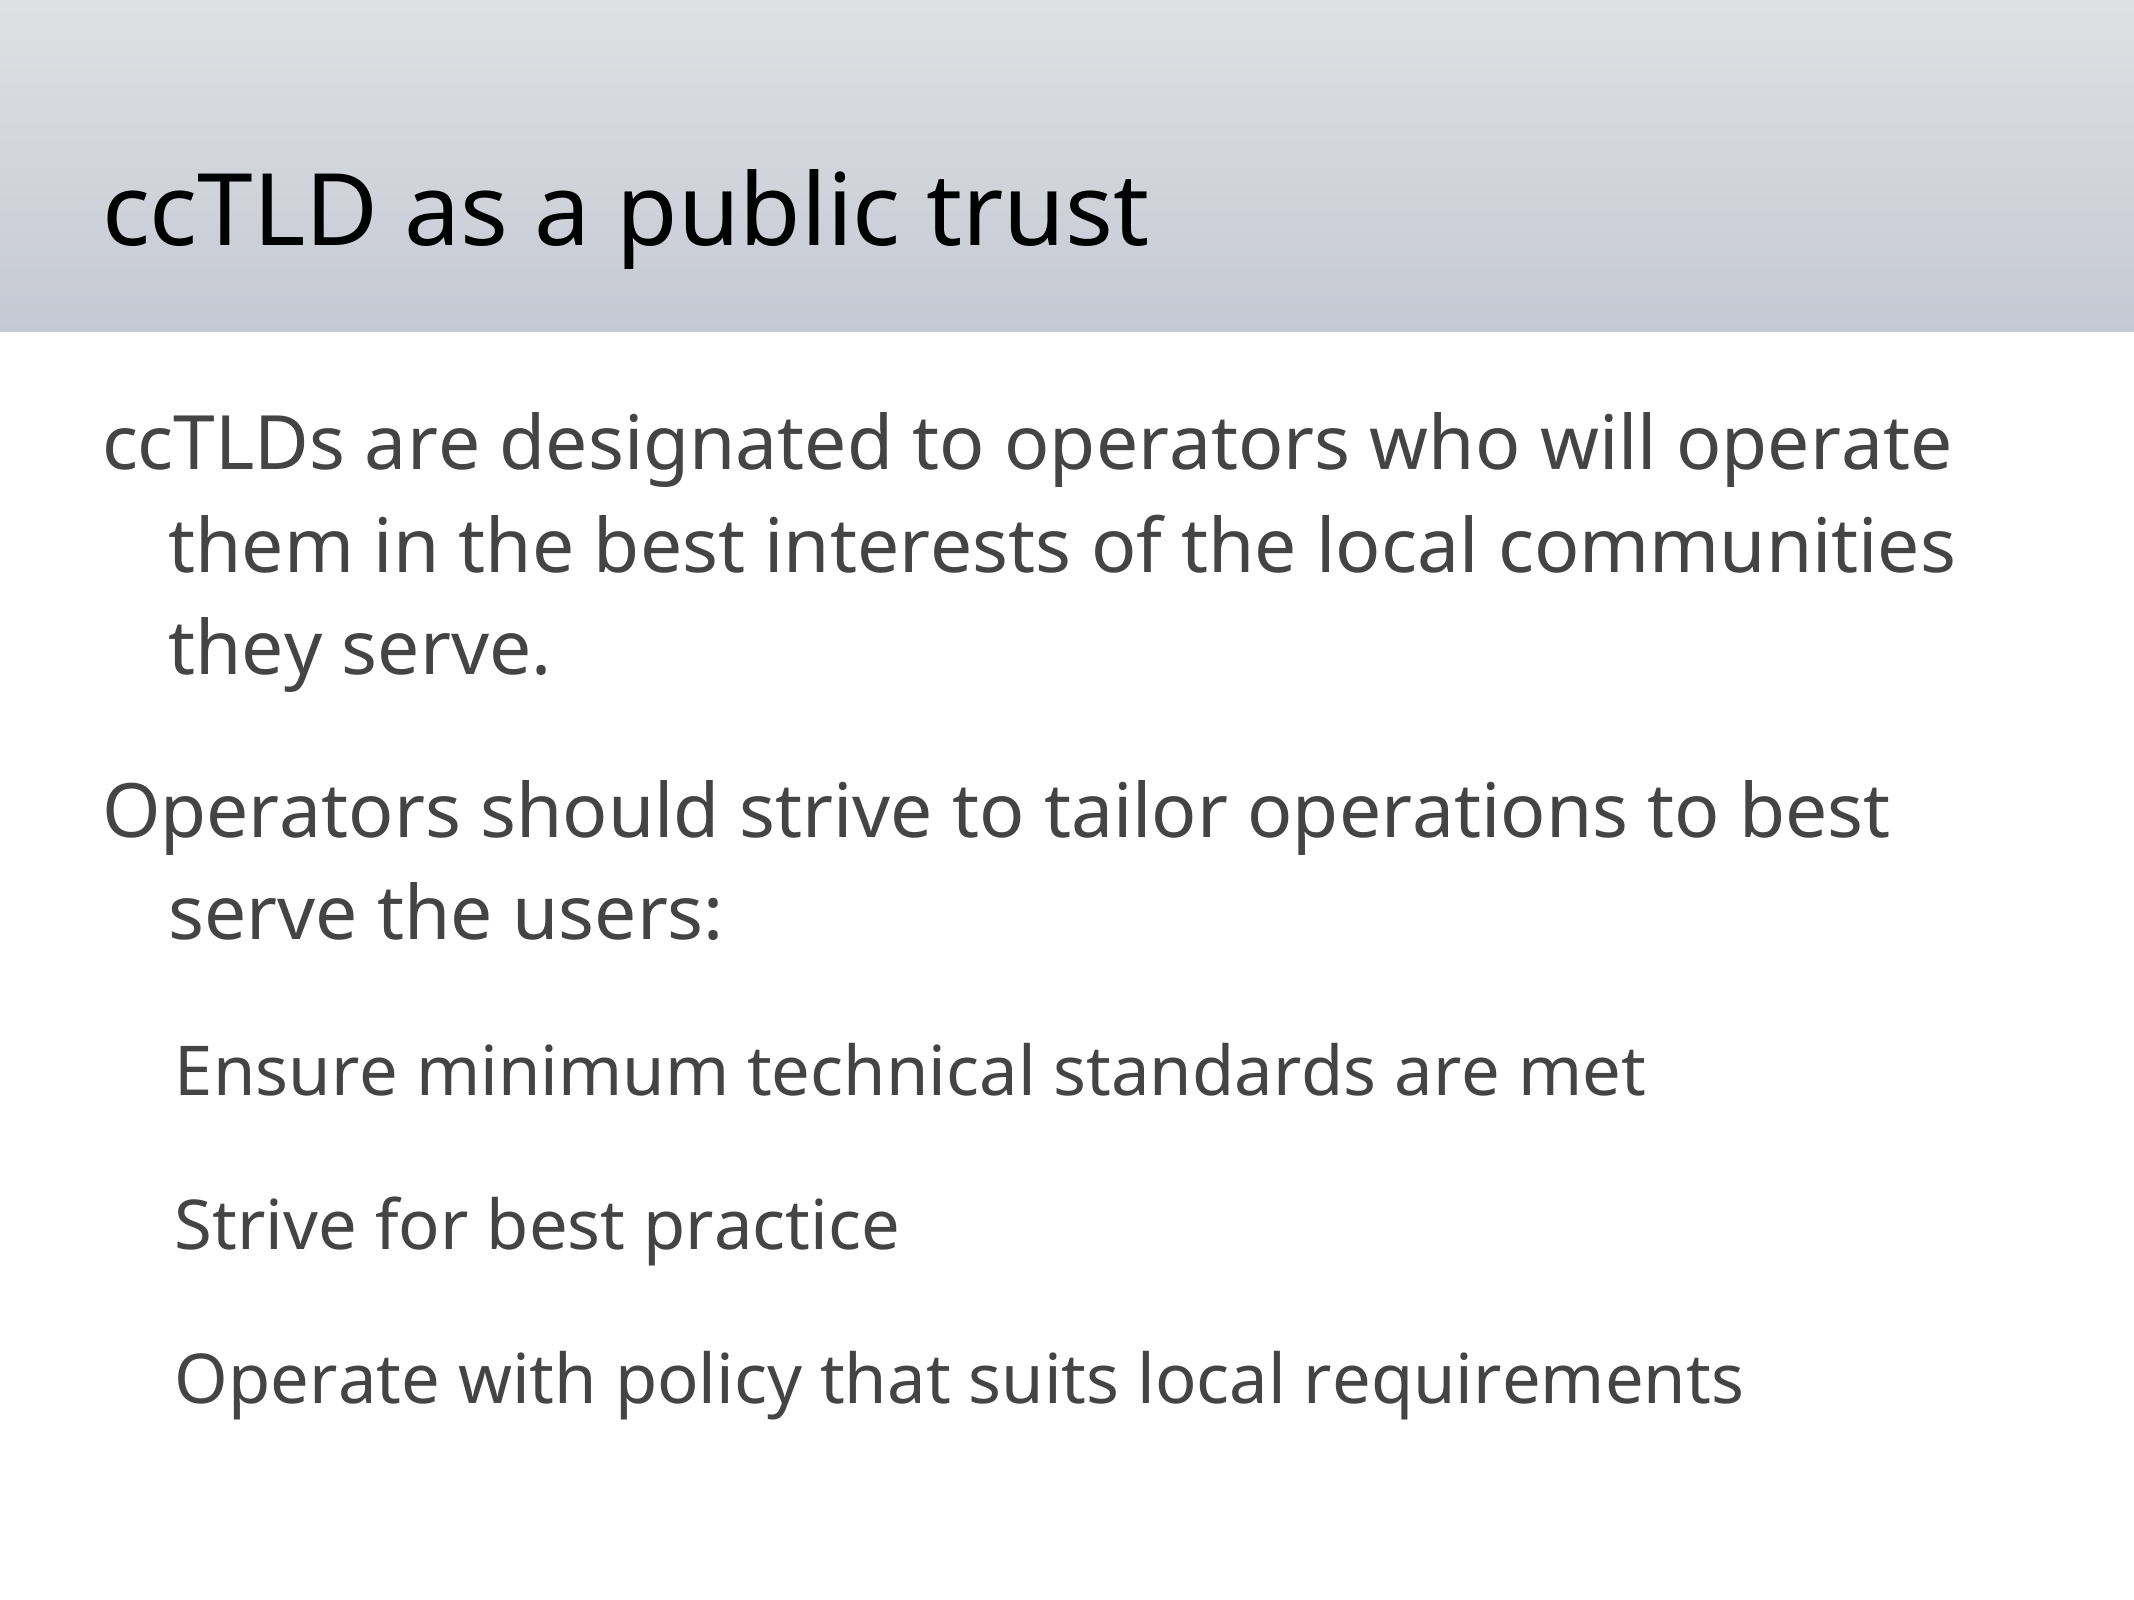

# ccTLD as a public trust
ccTLDs are designated to operators who will operate them in the best interests of the local communities they serve.
Operators should strive to tailor operations to best serve the users:
Ensure minimum technical standards are met
Strive for best practice
Operate with policy that suits local requirements